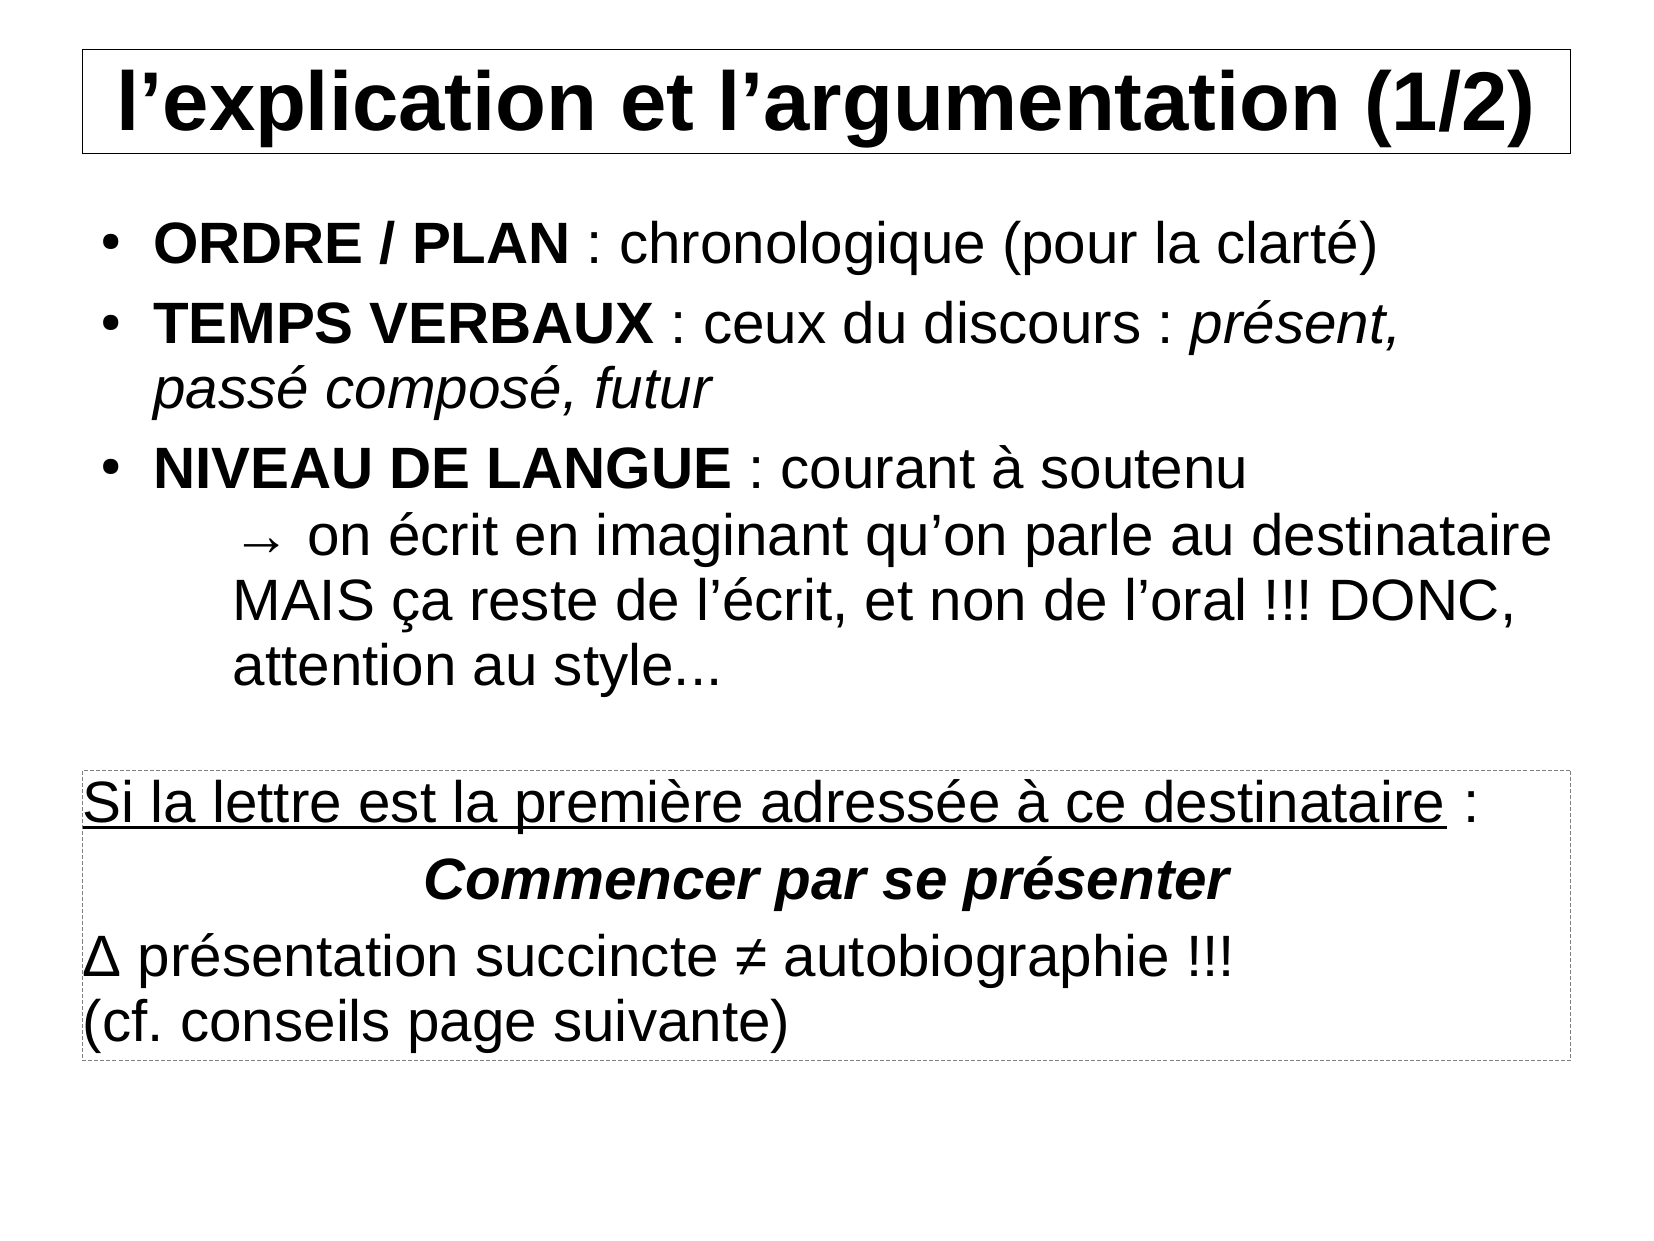

# l’explication et l’argumentation (1/2)
ORDRE / PLAN : chronologique (pour la clarté)
TEMPS VERBAUX : ceux du discours : présent, passé composé, futur
NIVEAU DE LANGUE : courant à soutenu
→ on écrit en imaginant qu’on parle au destinataire MAIS ça reste de l’écrit, et non de l’oral !!! DONC, attention au style...
Si la lettre est la première adressée à ce destinataire :
Commencer par se présenter
Δ présentation succincte ≠ autobiographie !!!
(cf. conseils page suivante)